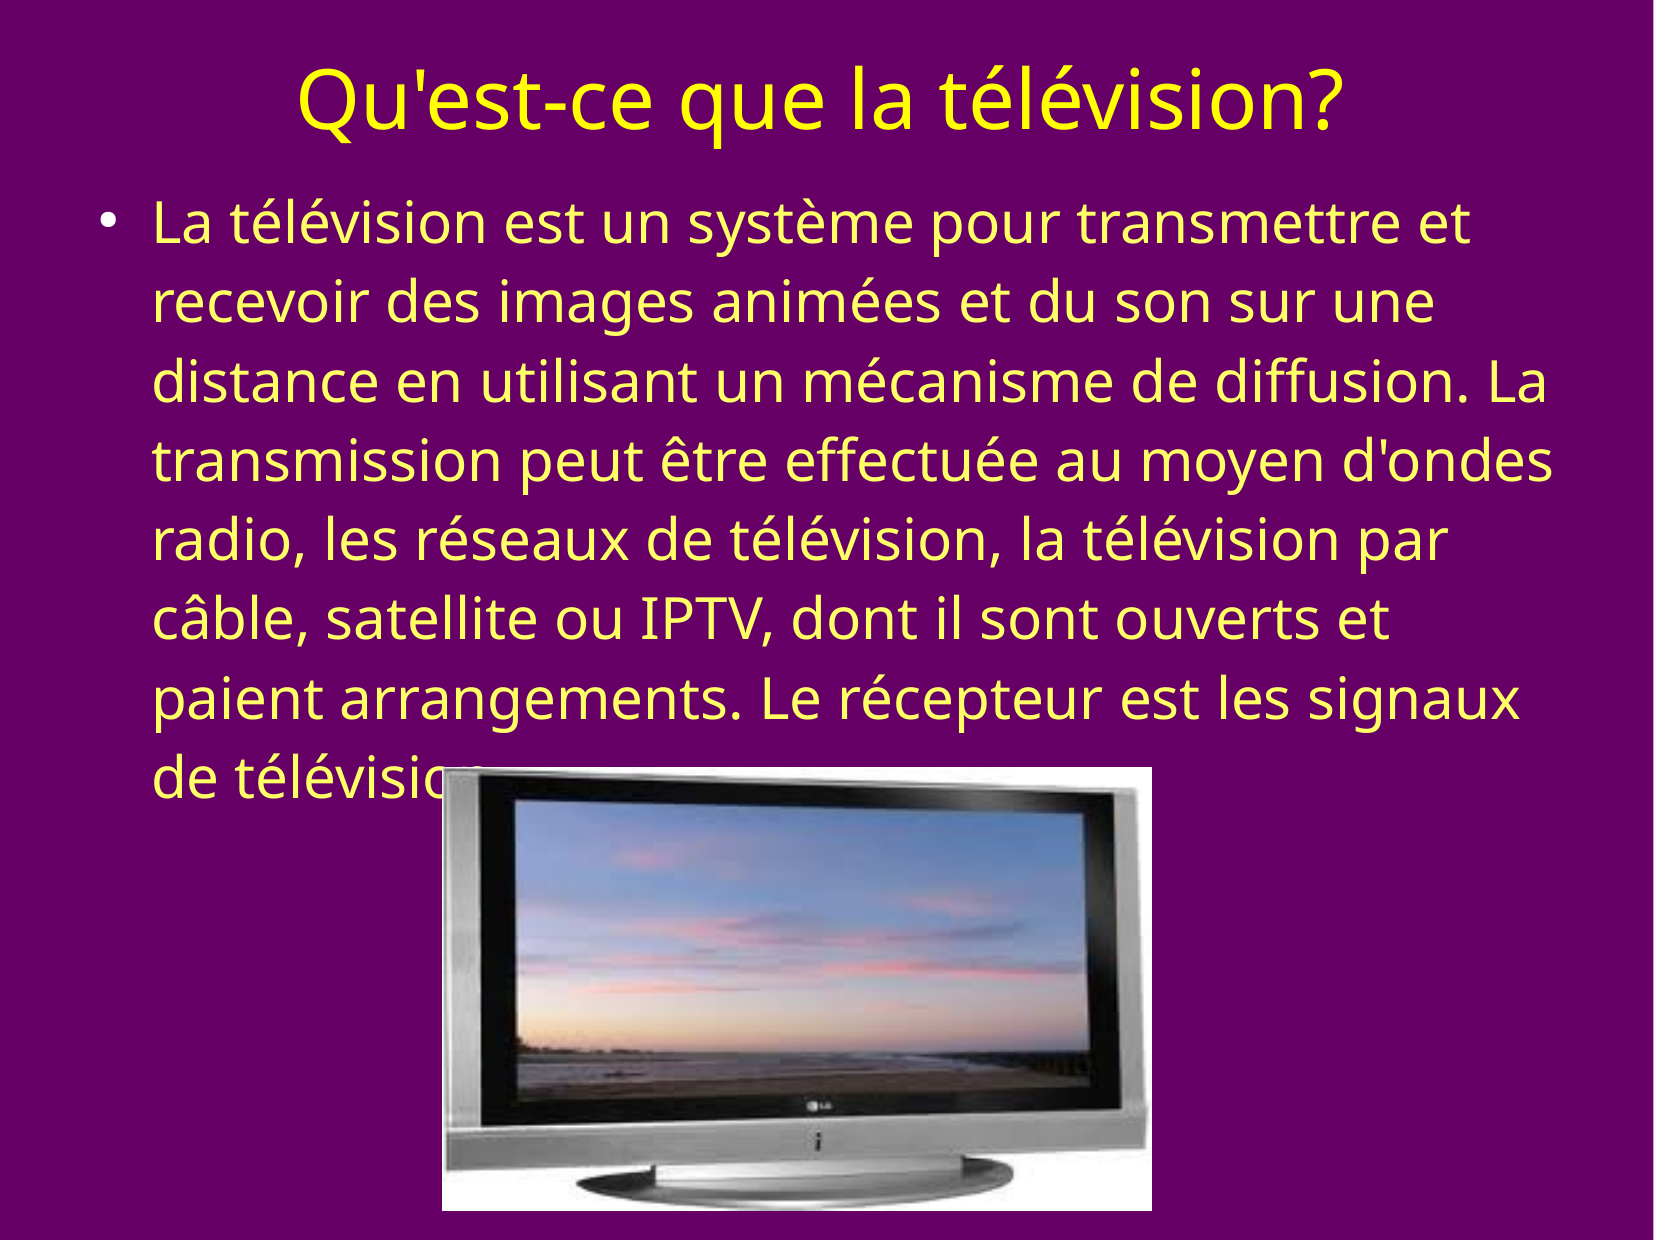

# Qu'est-ce que la télévision?
La télévision est un système pour transmettre et recevoir des images animées et du son sur une distance en utilisant un mécanisme de diffusion. La transmission peut être effectuée au moyen d'ondes radio, les réseaux de télévision, la télévision par câble, satellite ou IPTV, dont il sont ouverts et paient arrangements. Le récepteur est les signaux de télévision.